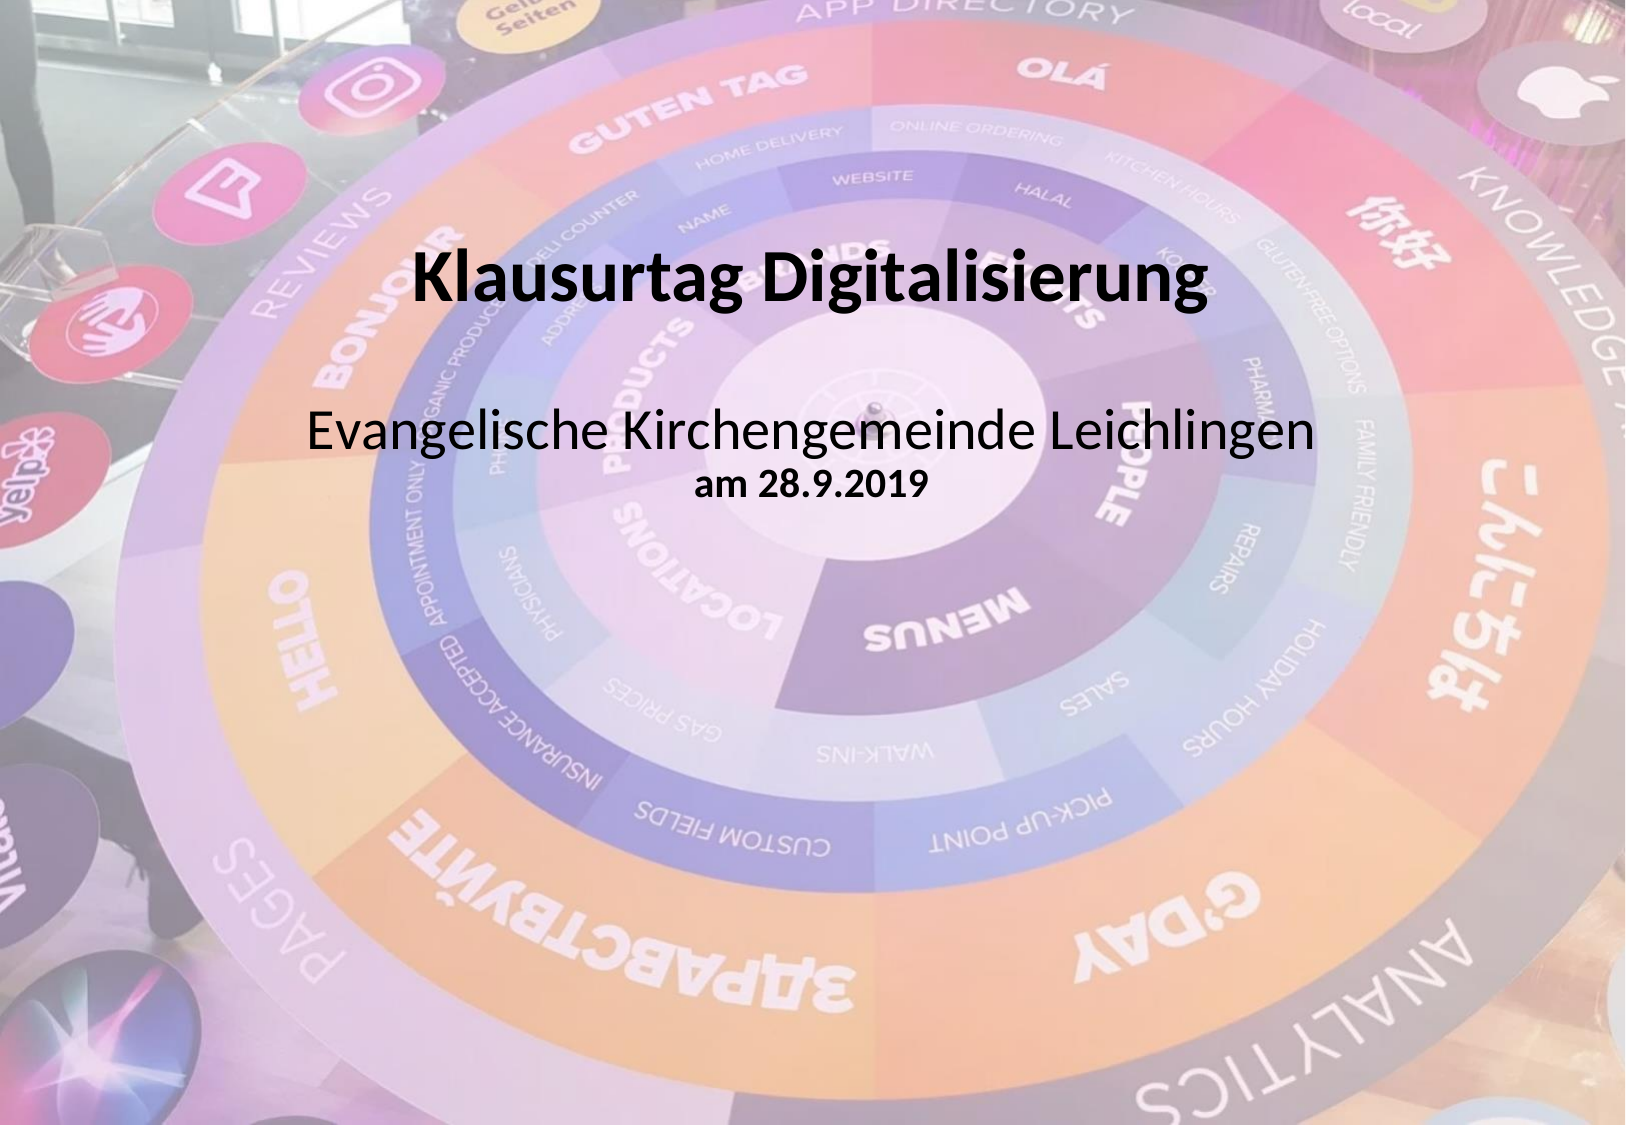

# Klausurtag Digitalisierung Evangelische Kirchengemeinde Leichlingen am 28.9.2019